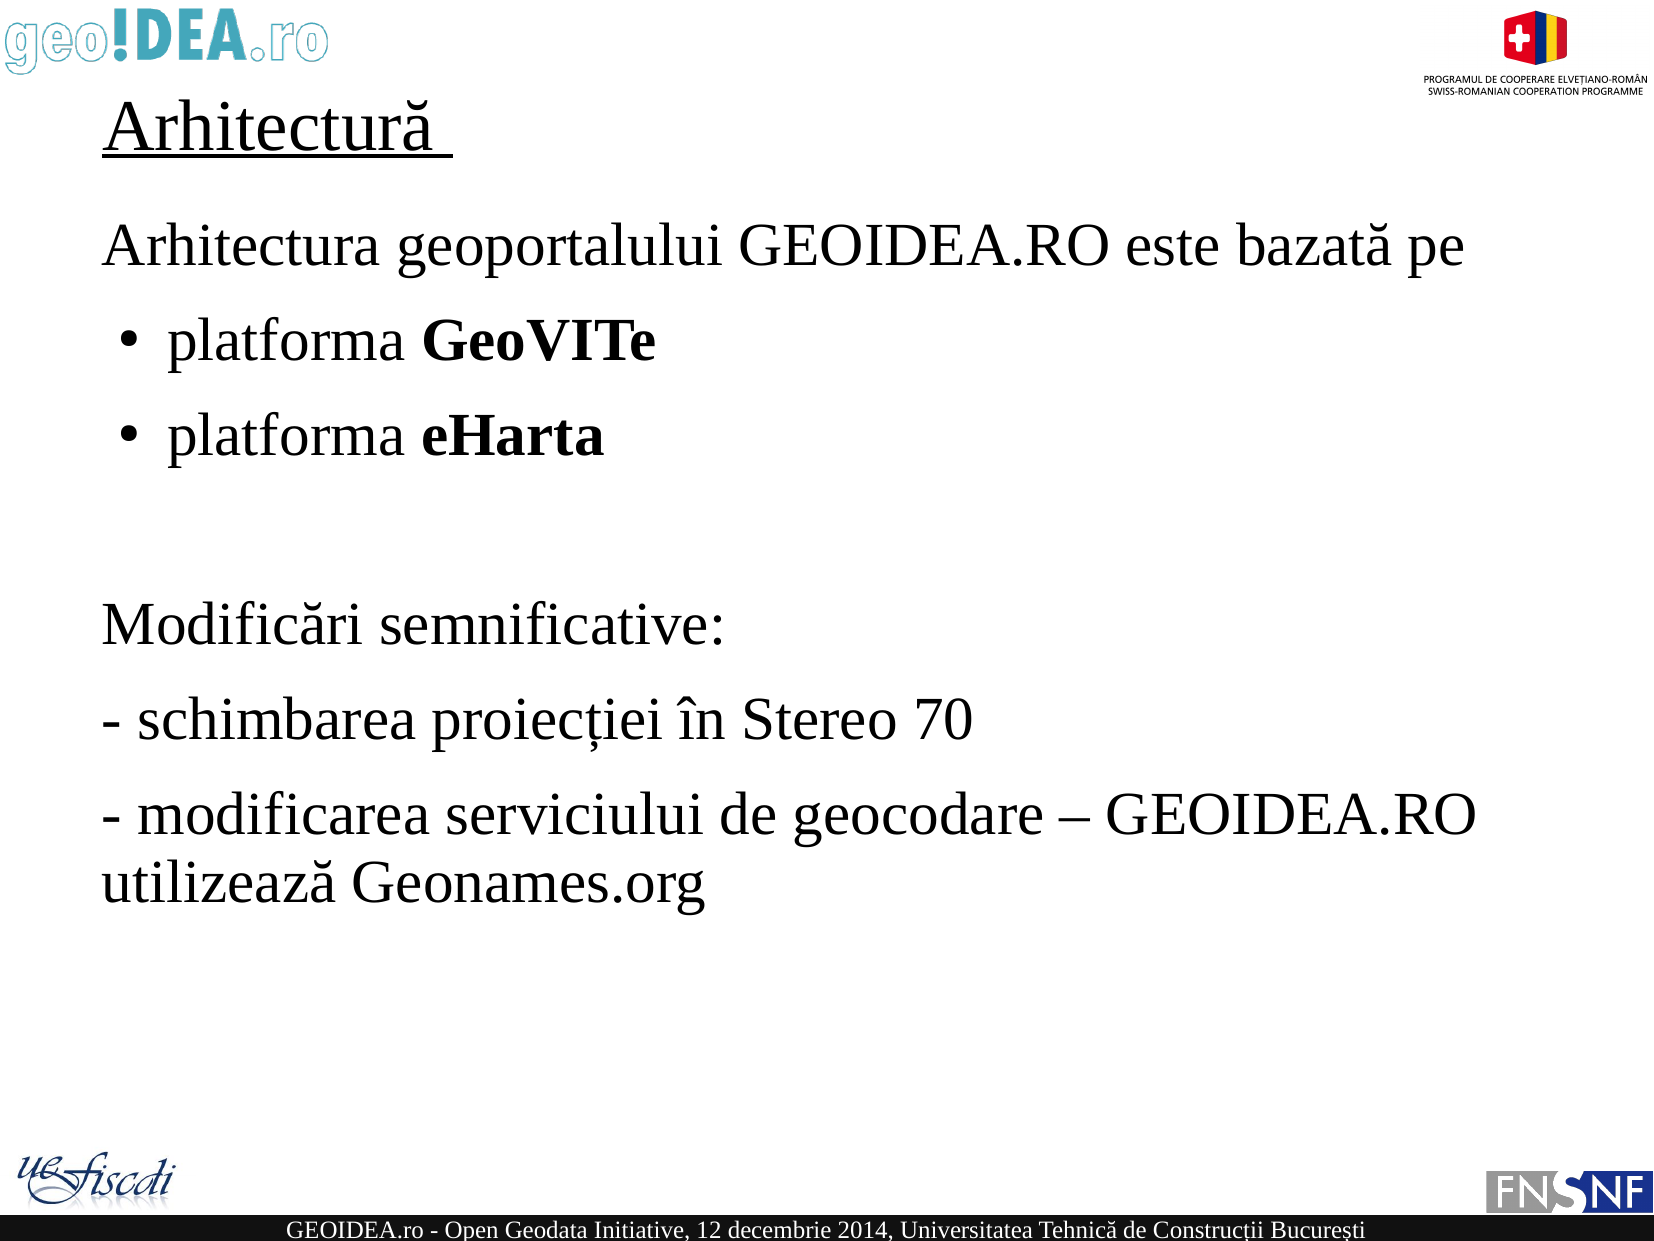

# Arhitectură
Arhitectura geoportalului GEOIDEA.RO este bazată pe
platforma GeoVITe
platforma eHarta
Modificări semnificative:
- schimbarea proiecției în Stereo 70
- modificarea serviciului de geocodare – GEOIDEA.RO utilizează Geonames.org